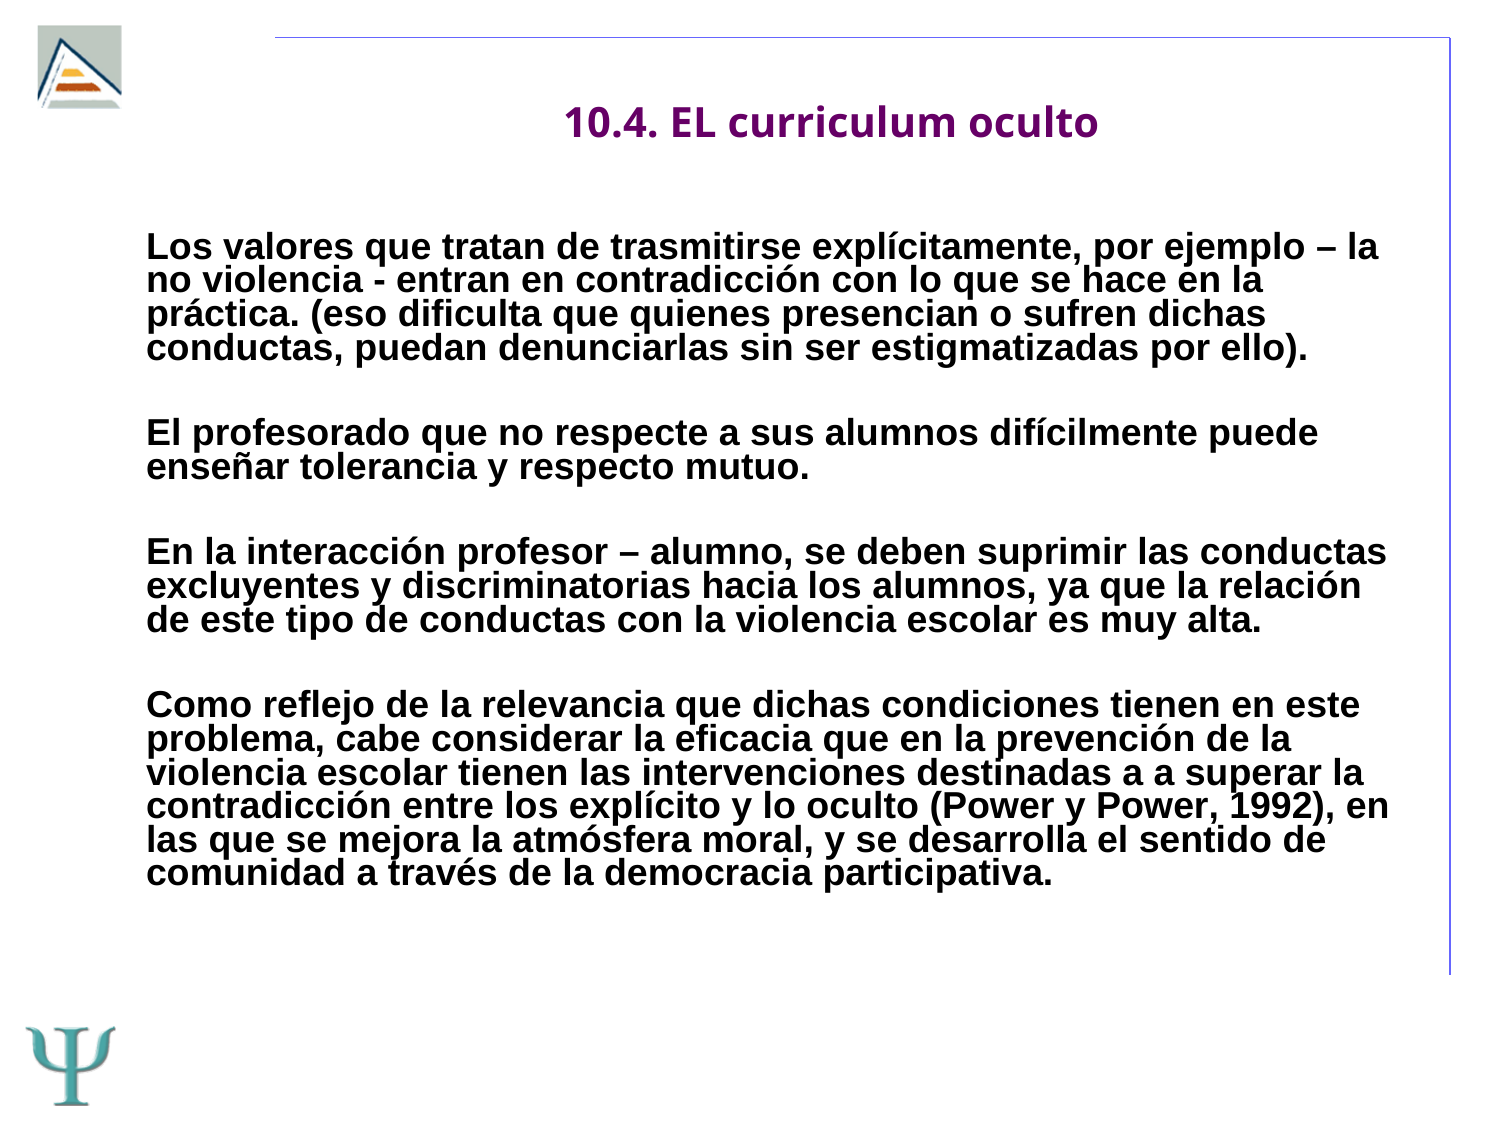

# 10.4. EL curriculum oculto
	Los valores que tratan de trasmitirse explícitamente, por ejemplo – la no violencia - entran en contradicción con lo que se hace en la práctica. (eso dificulta que quienes presencian o sufren dichas conductas, puedan denunciarlas sin ser estigmatizadas por ello).
	El profesorado que no respecte a sus alumnos difícilmente puede enseñar tolerancia y respecto mutuo.
	En la interacción profesor – alumno, se deben suprimir las conductas excluyentes y discriminatorias hacia los alumnos, ya que la relación de este tipo de conductas con la violencia escolar es muy alta.
	Como reflejo de la relevancia que dichas condiciones tienen en este problema, cabe considerar la eficacia que en la prevención de la violencia escolar tienen las intervenciones destinadas a a superar la contradicción entre los explícito y lo oculto (Power y Power, 1992), en las que se mejora la atmósfera moral, y se desarrolla el sentido de comunidad a través de la democracia participativa.